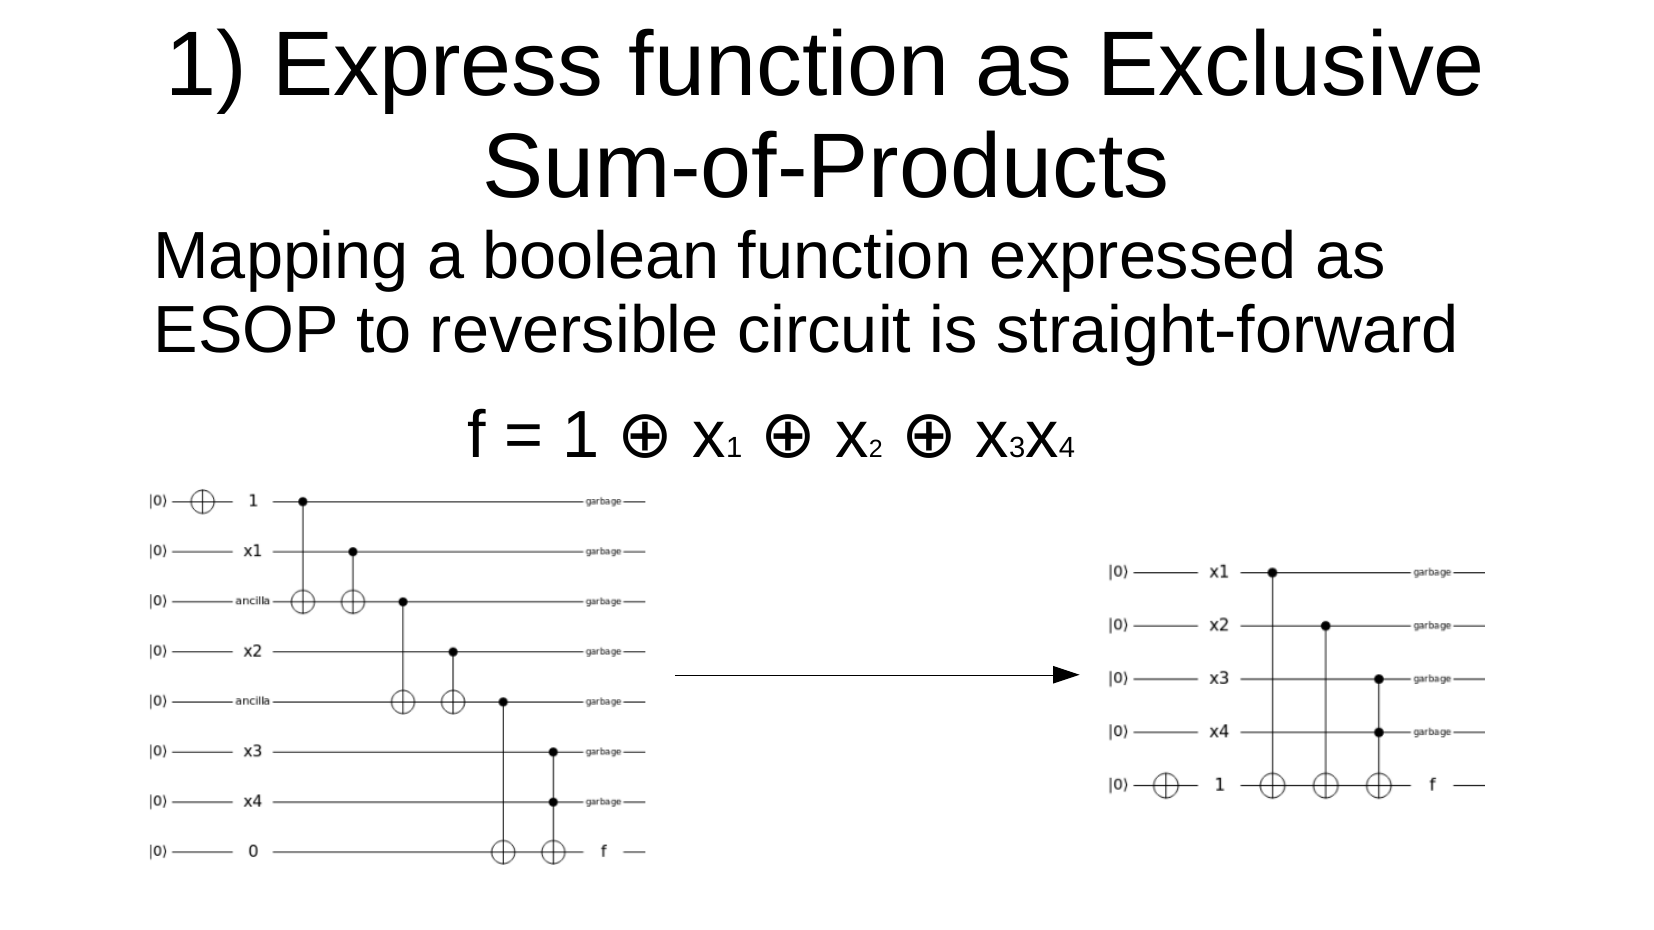

# 1) Express function as Exclusive Sum-of-Products
Mapping a boolean function expressed as ESOP to reversible circuit is straight-forward
 f = 1 ⊕ x1 ⊕ x2 ⊕ x3x4